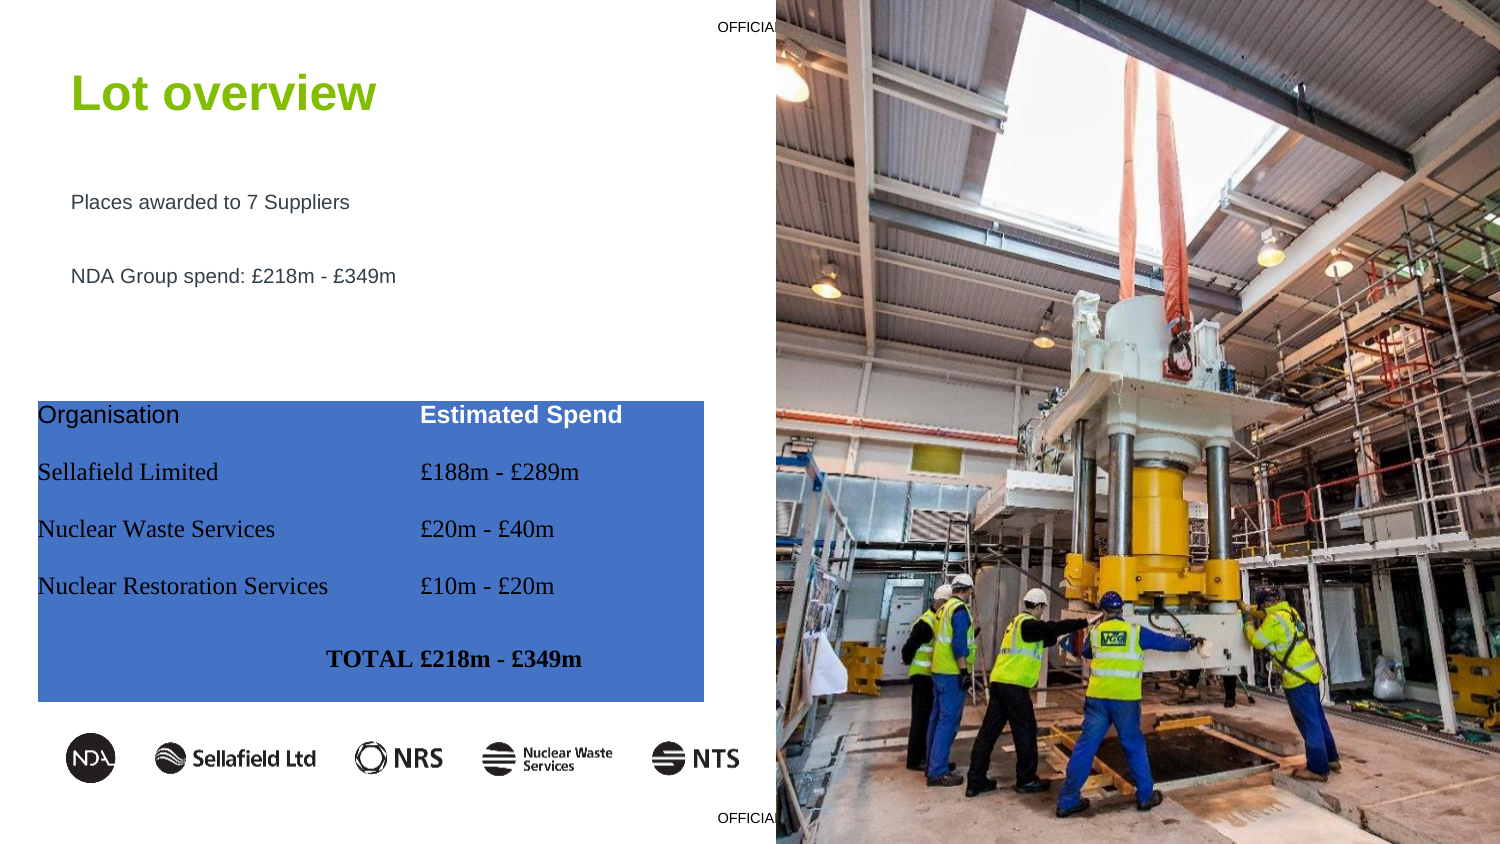

# Lot overview
Places awarded to 7 Suppliers
NDA Group spend: £218m - £349m
| Organisation | Estimated Spend |
| --- | --- |
| Sellafield Limited | £188m - £289m |
| Nuclear Waste Services | £20m - £40m |
| Nuclear Restoration Services | £10m - £20m |
| TOTAL | £218m - £349m |